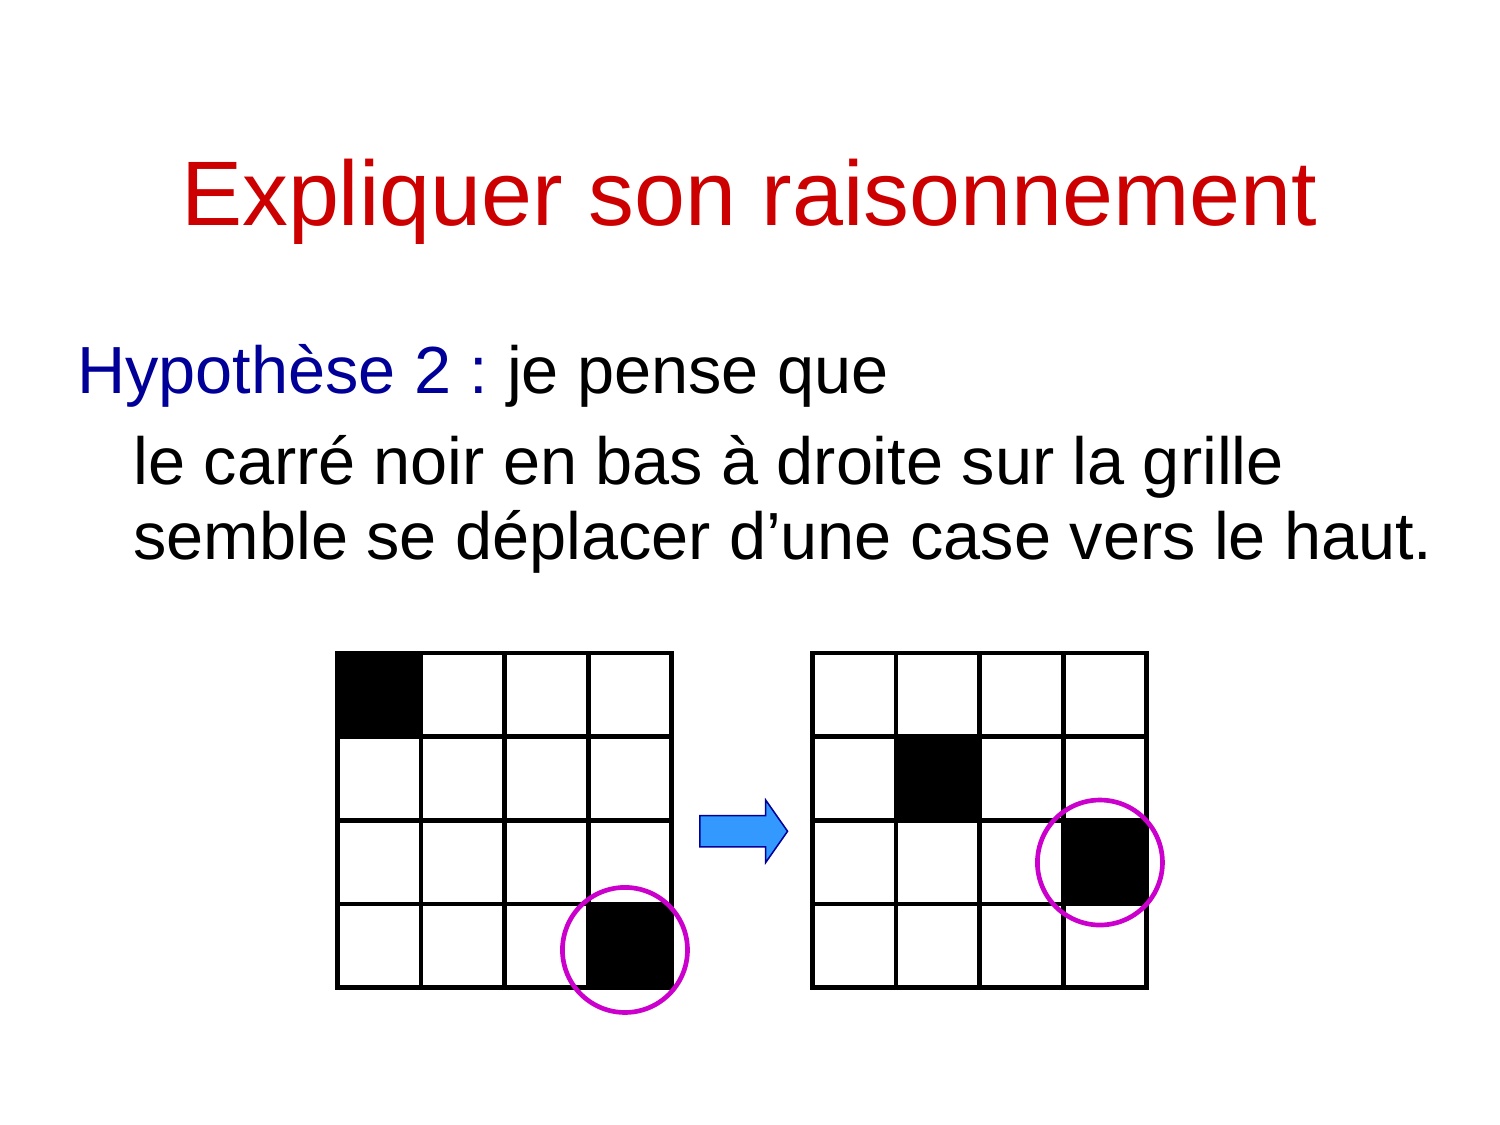

# Expliquer son raisonnement
Hypothèse 2 : je pense que
	le carré noir en bas à droite sur la grille semble se déplacer d’une case vers le haut.